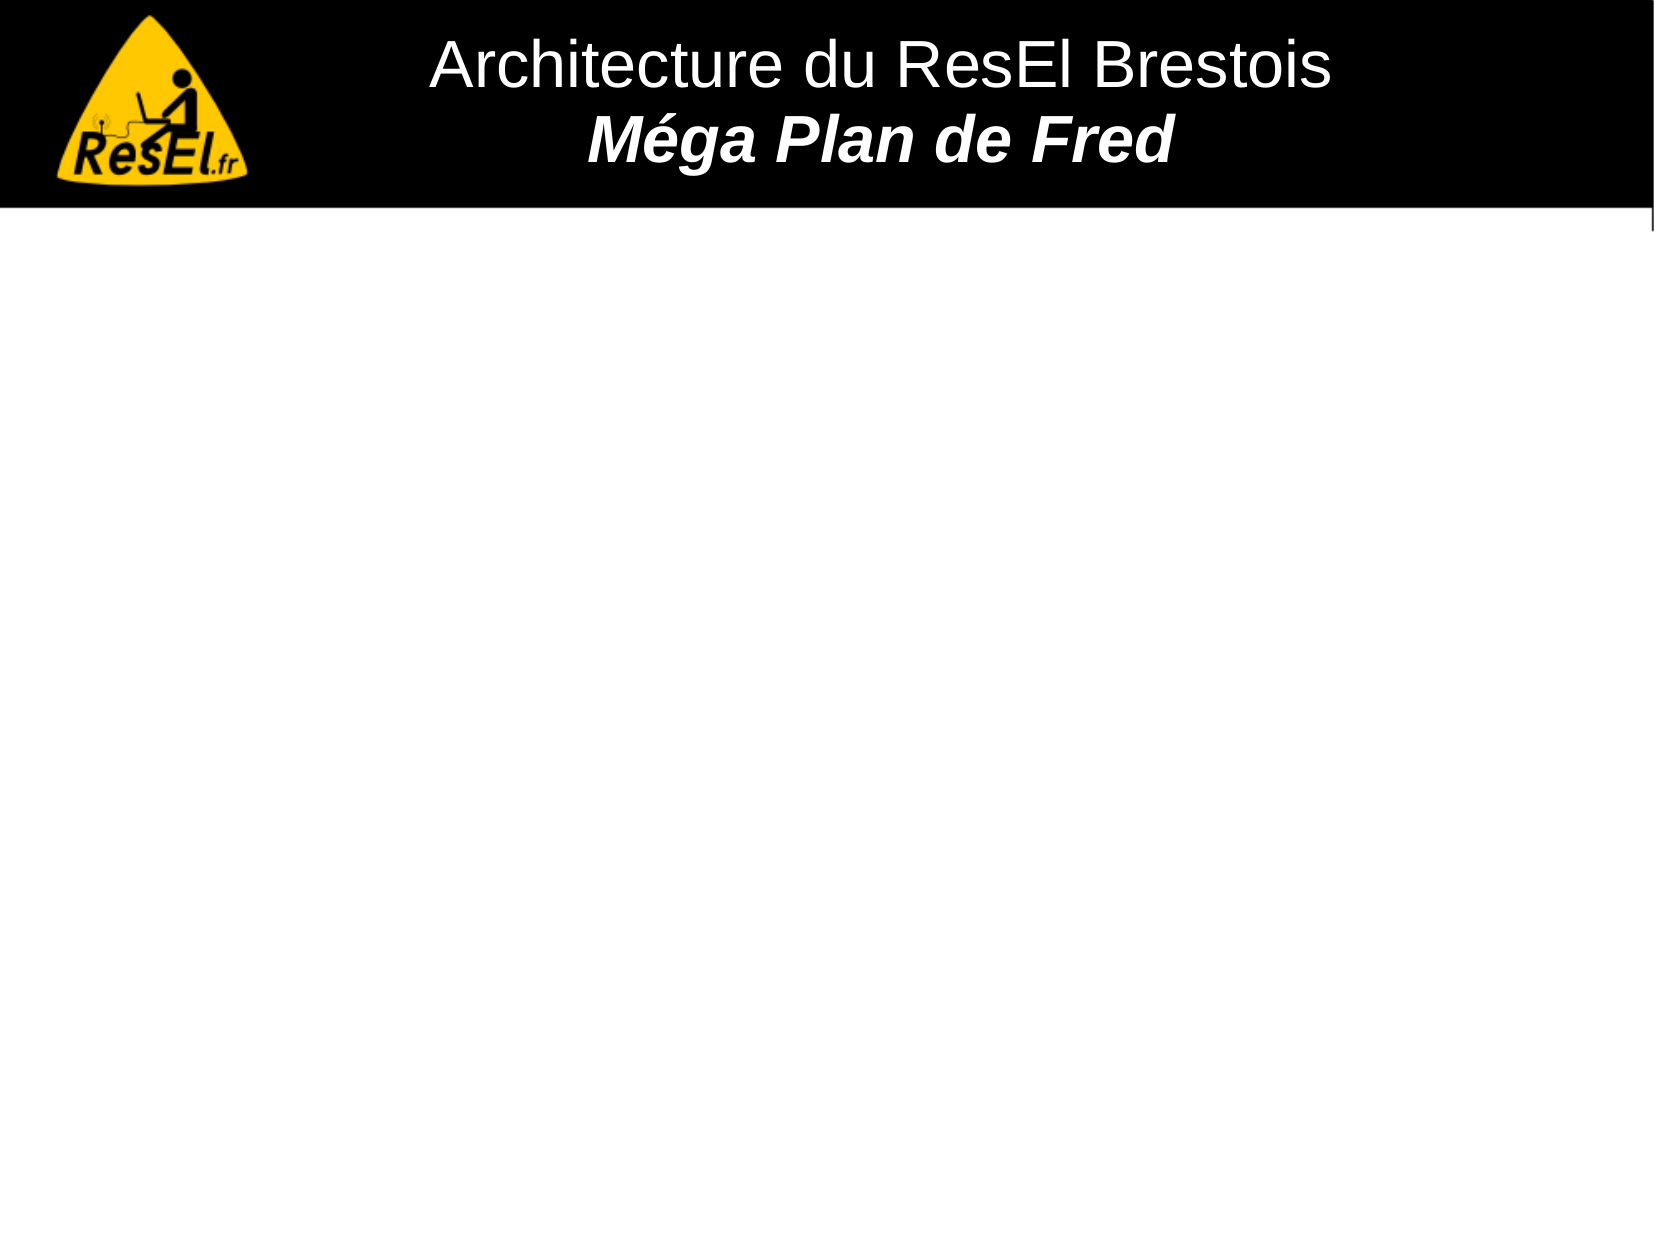

# Architecture du ResEl Brestois Méga Plan de Fred